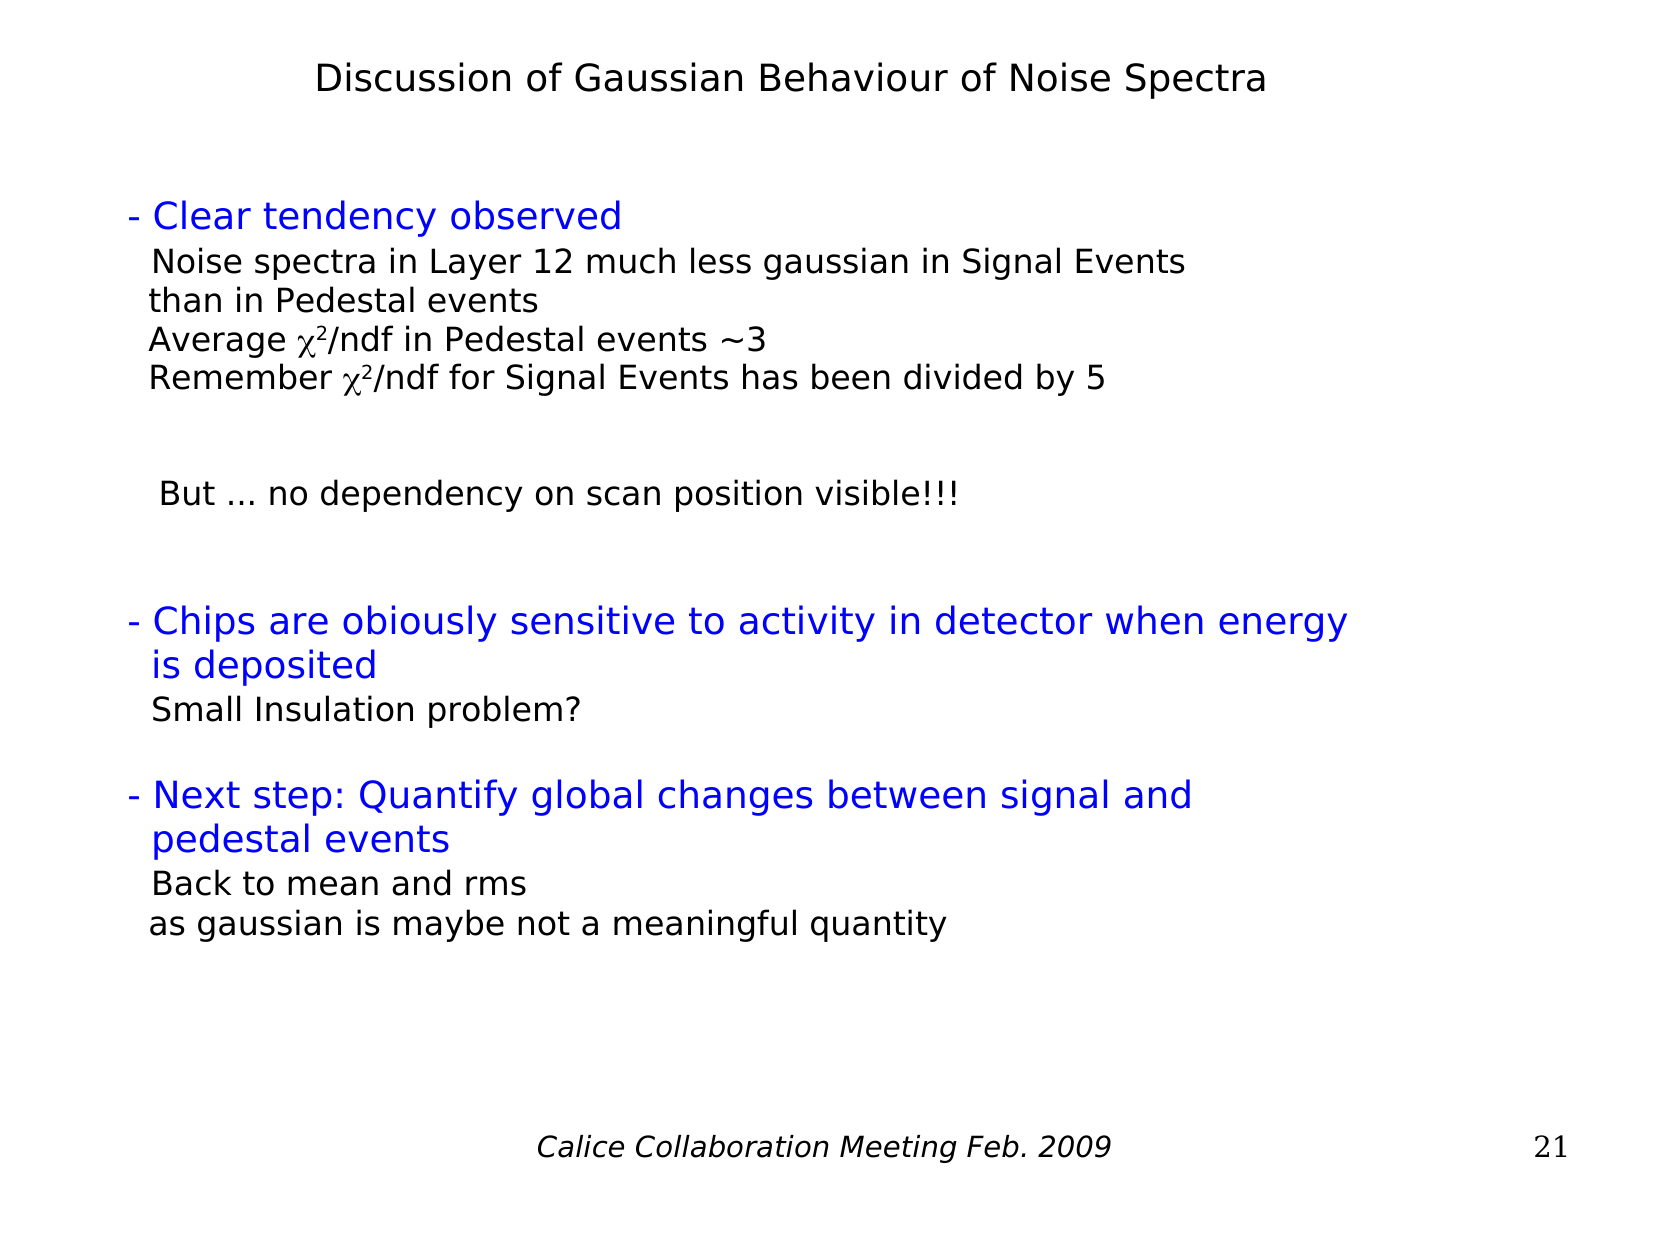

Discussion of Gaussian Behaviour of Noise Spectra
- Clear tendency observed
 Noise spectra in Layer 12 much less gaussian in Signal Events
 than in Pedestal events
 Average χ2/ndf in Pedestal events ~3
 Remember χ2/ndf for Signal Events has been divided by 5
 But ... no dependency on scan position visible!!!
- Chips are obiously sensitive to activity in detector when energy
 is deposited
 Small Insulation problem?
- Next step: Quantify global changes between signal and
 pedestal events
 Back to mean and rms
 as gaussian is maybe not a meaningful quantity
21